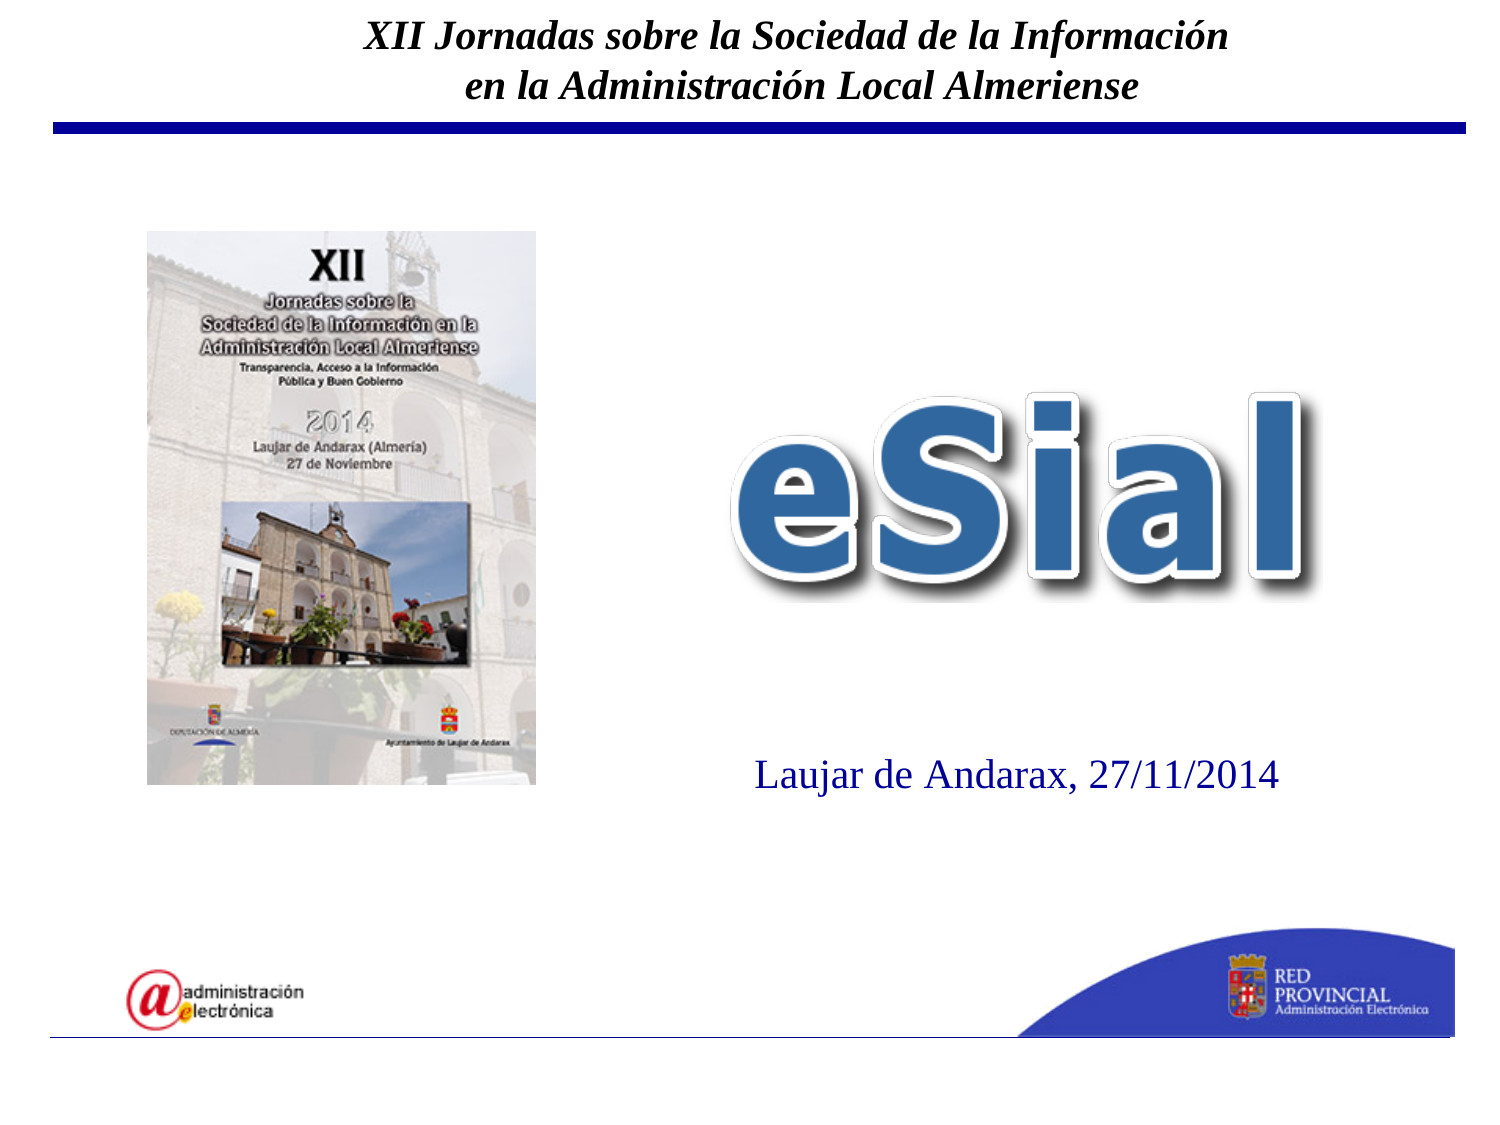

XII Jornadas sobre la Sociedad de la Información
 en la Administración Local Almeriense
Laujar de Andarax, 27/11/2014